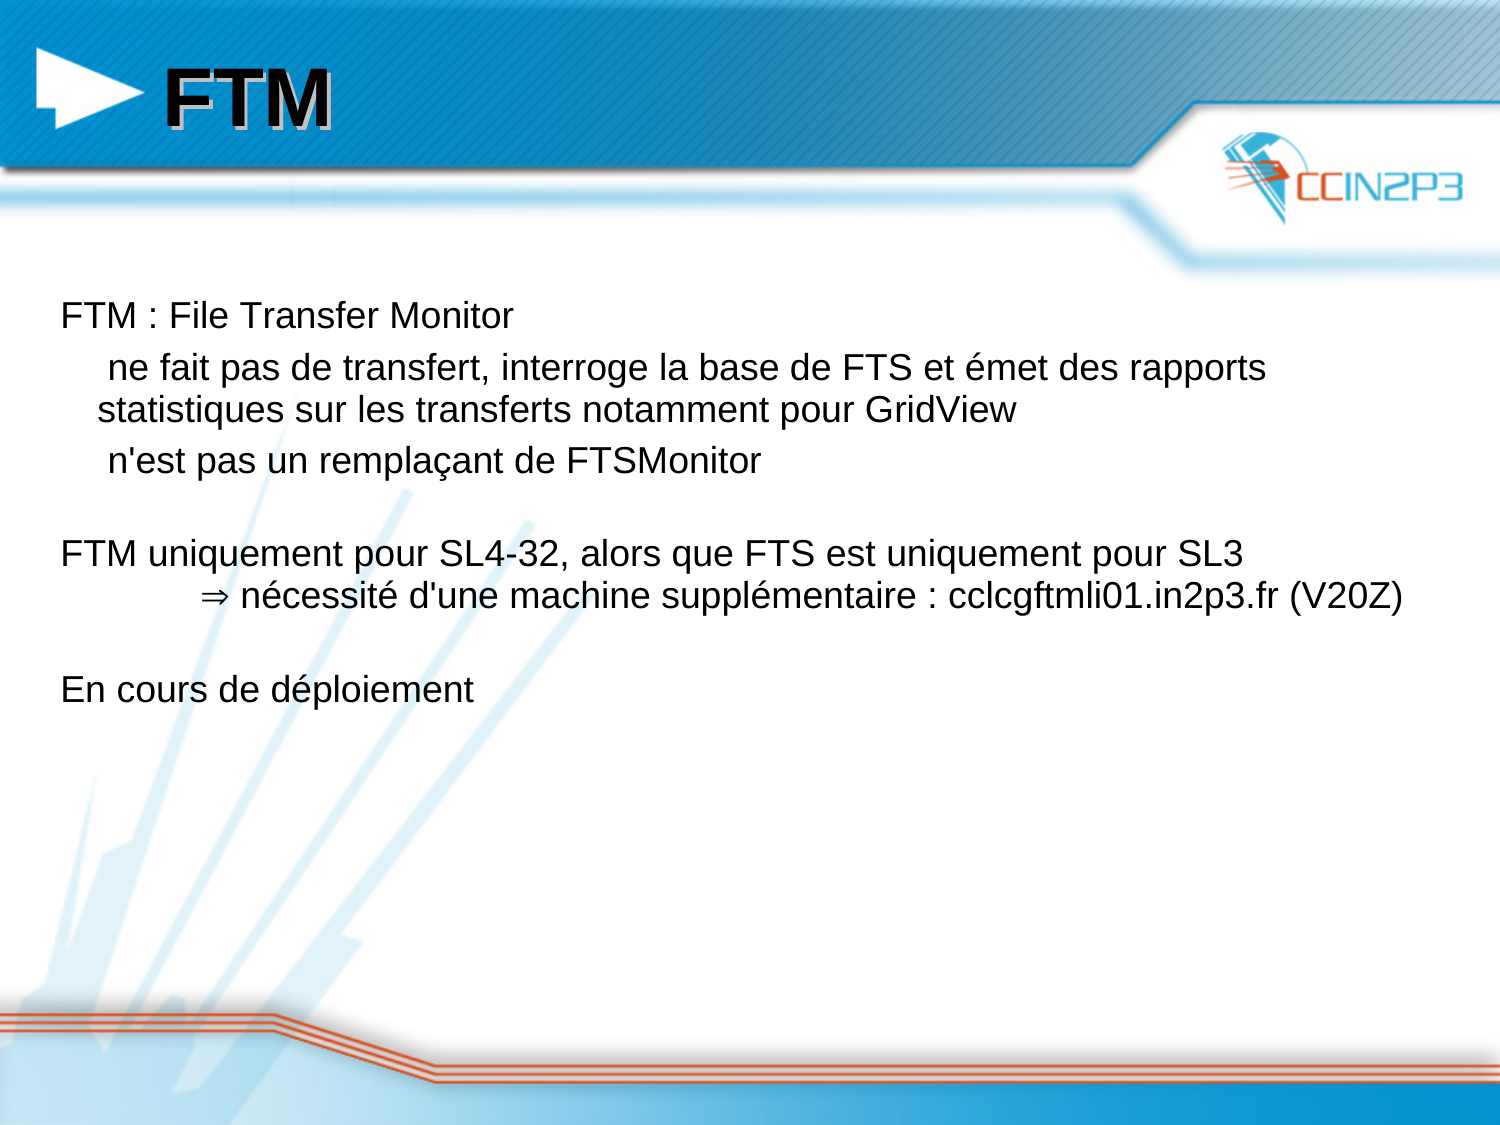

# FTM
 FTM : File Transfer Monitor
 ne fait pas de transfert, interroge la base de FTS et émet des rapports statistiques sur les transferts notamment pour GridView
 n'est pas un remplaçant de FTSMonitor
 FTM uniquement pour SL4-32, alors que FTS est uniquement pour SL3
	⇒ nécessité d'une machine supplémentaire : cclcgftmli01.in2p3.fr (V20Z)
 En cours de déploiement